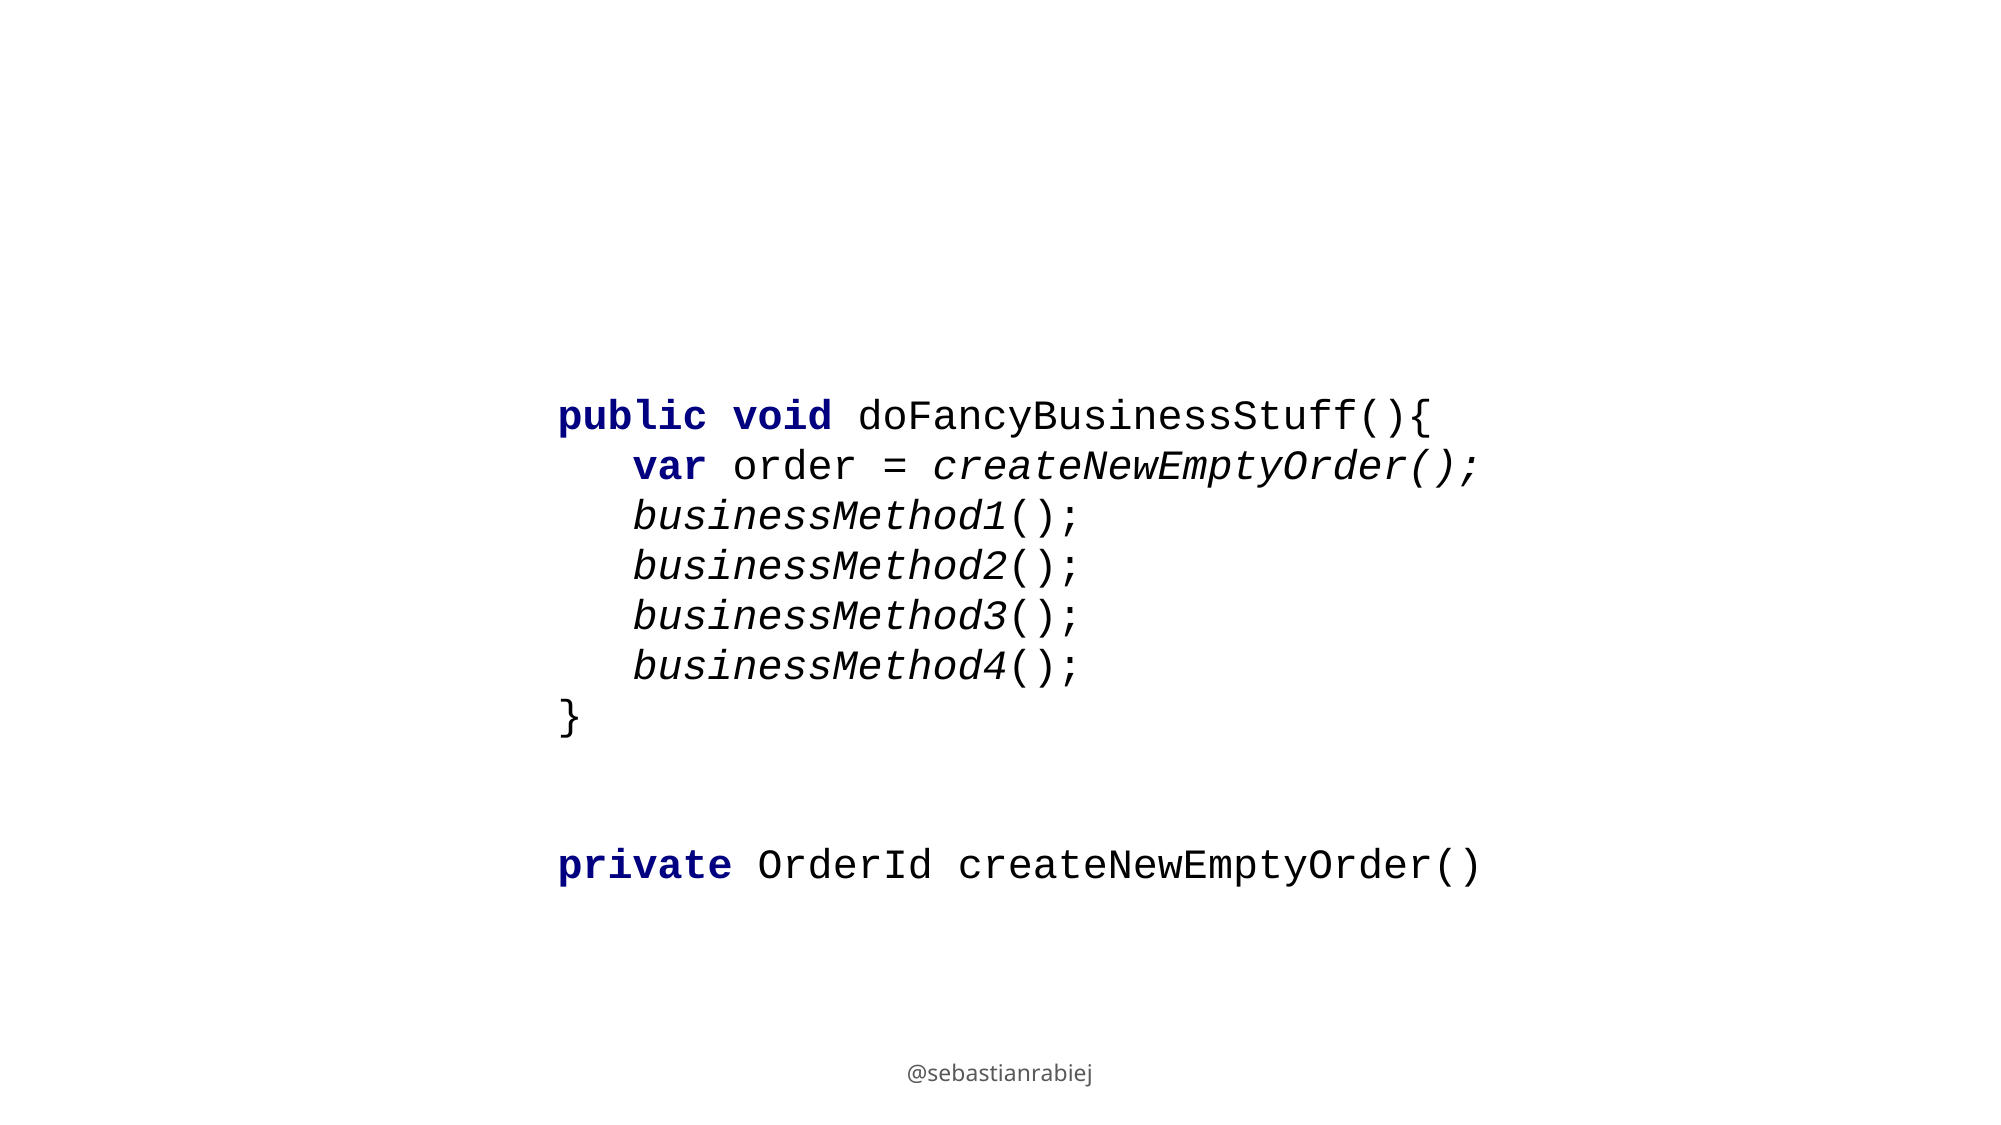

public void doFancyBusinessStuff(){
 var order = createNewEmptyOrder();
 businessMethod1();
 businessMethod2();
 businessMethod3();
 businessMethod4();
}
private OrderId createNewEmptyOrder()
@sebastianrabiej